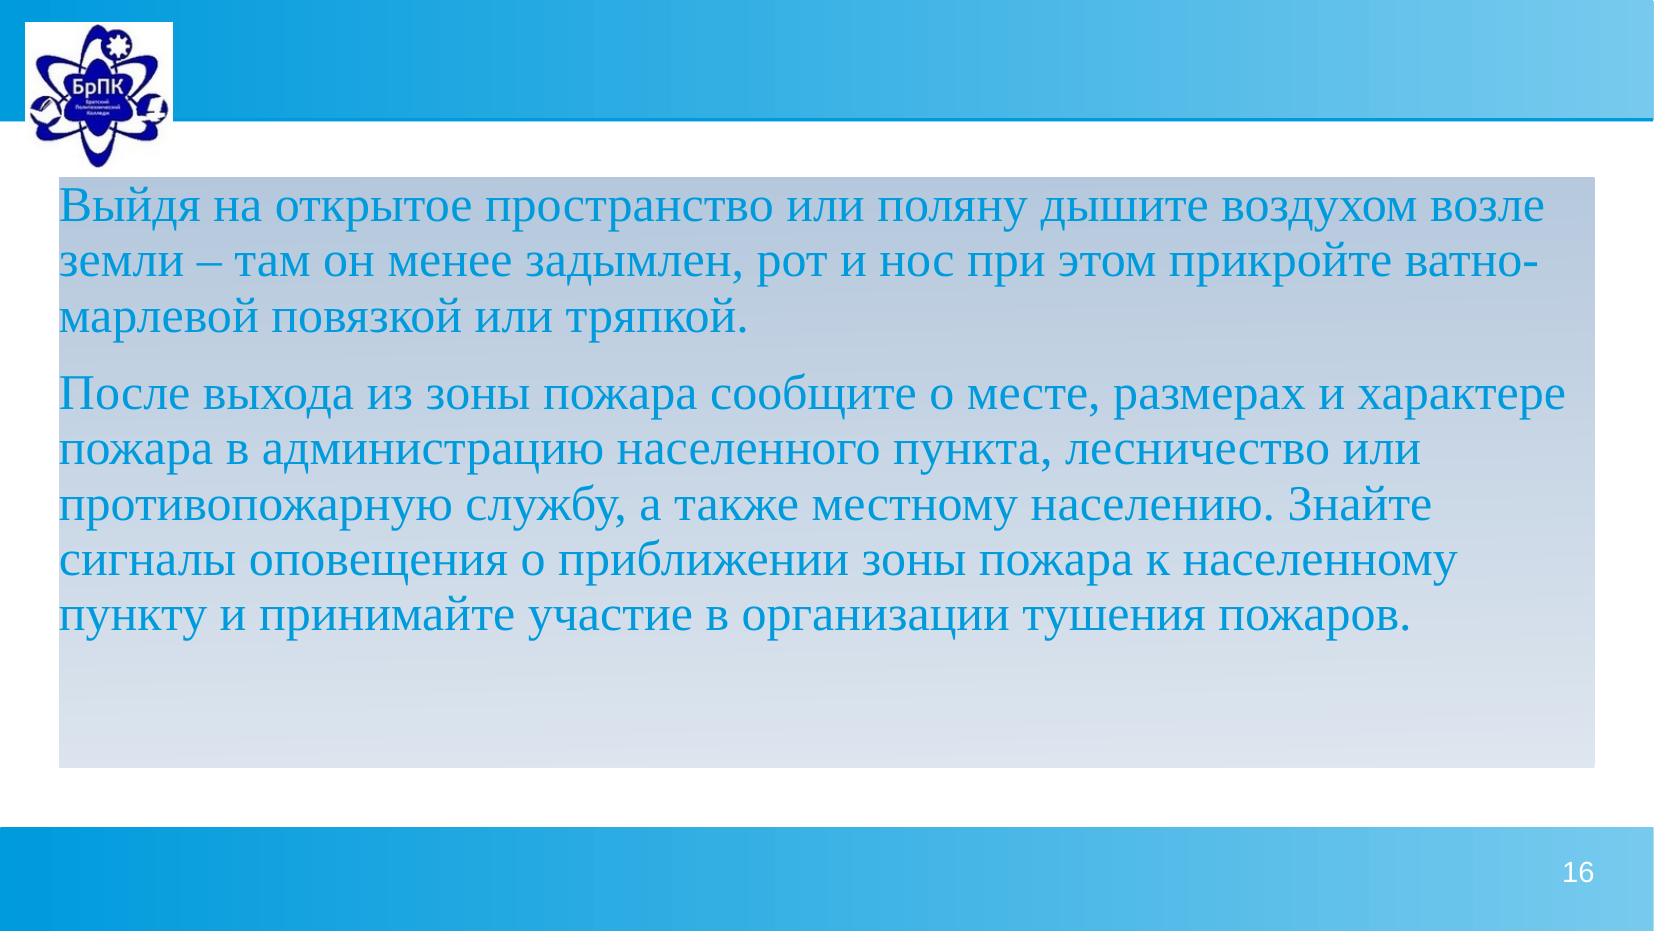

# Выйдя на открытое пространство или поляну дышите воздухом возле земли – там он менее задымлен, рот и нос при этом прикройте ватно-марлевой повязкой или тряпкой.
После выхода из зоны пожара сообщите о месте, размерах и характере пожара в администрацию населенного пункта, лесничество или противопожарную службу, а также местному населению. Знайте сигналы оповещения о приближении зоны пожара к населенному пункту и принимайте участие в организации тушения пожаров.
16